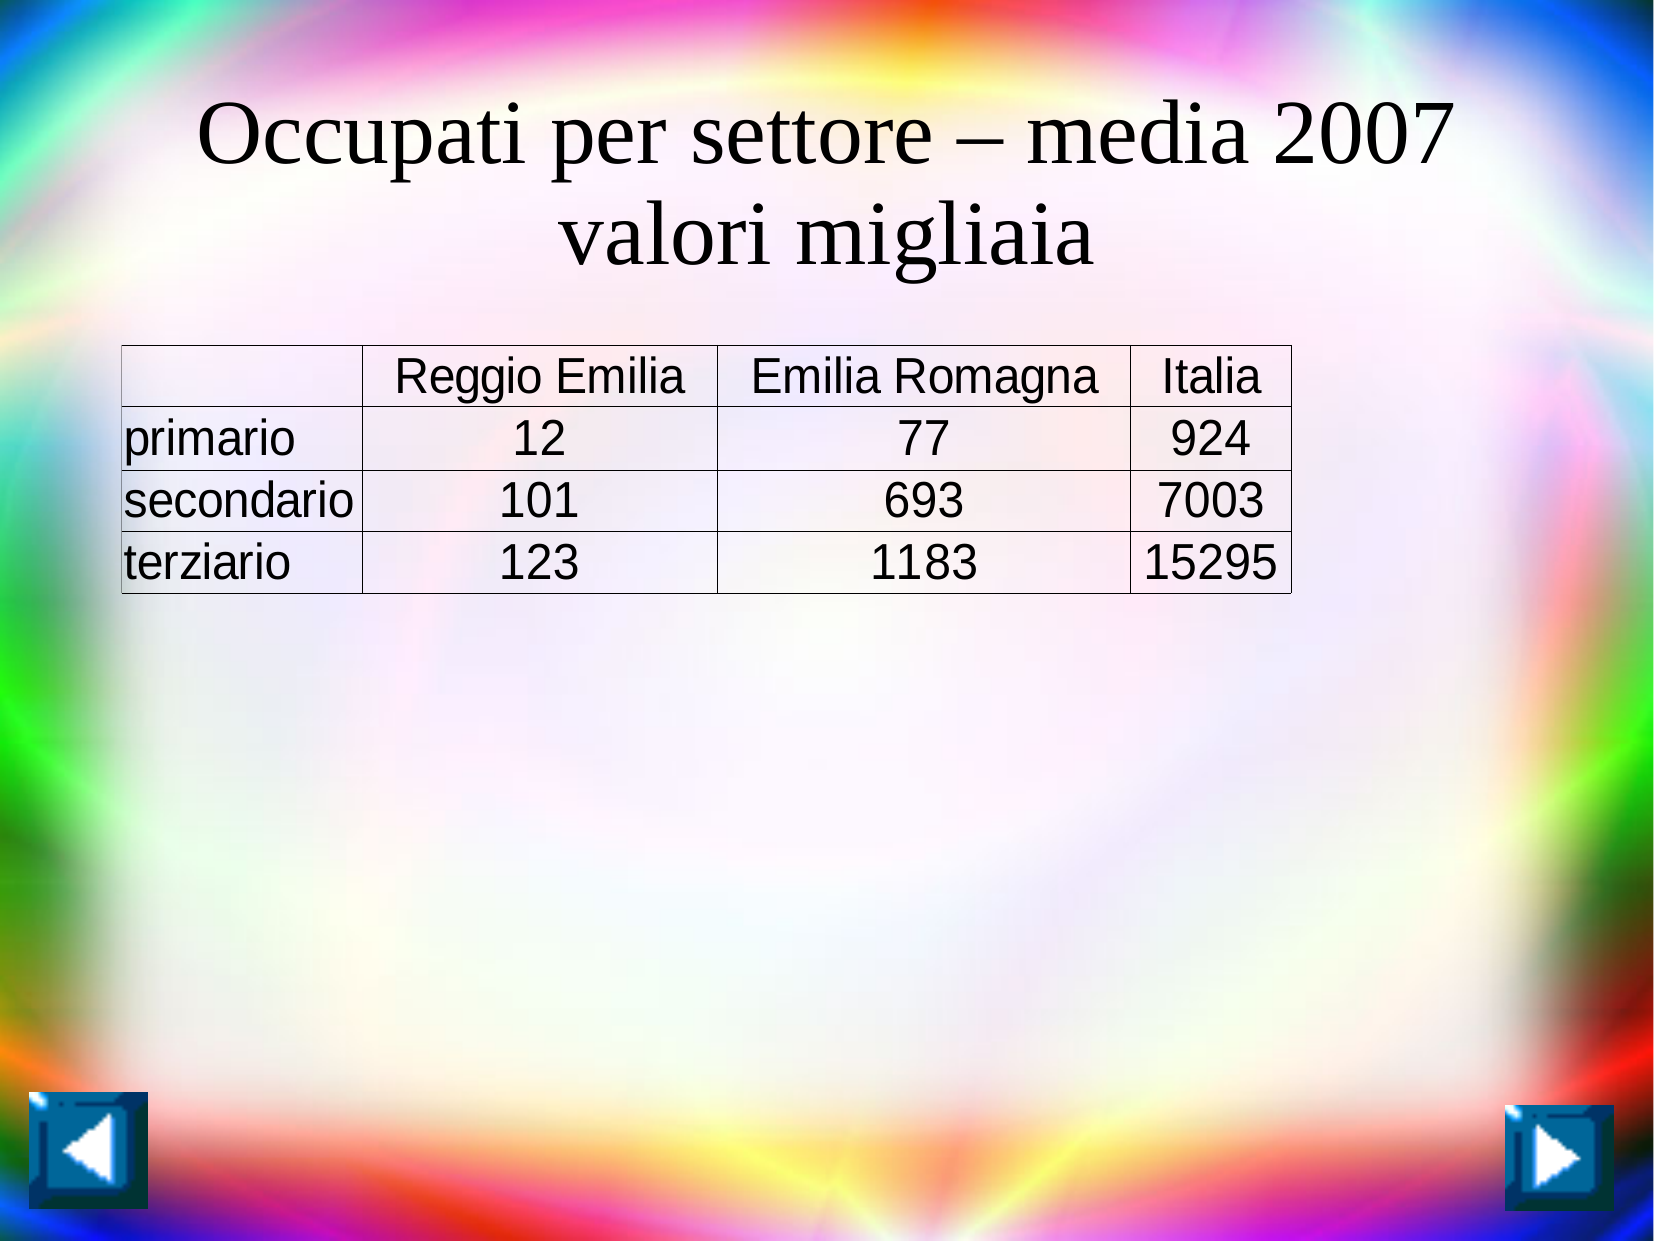

# Occupati per settore – media 2007 valori migliaia